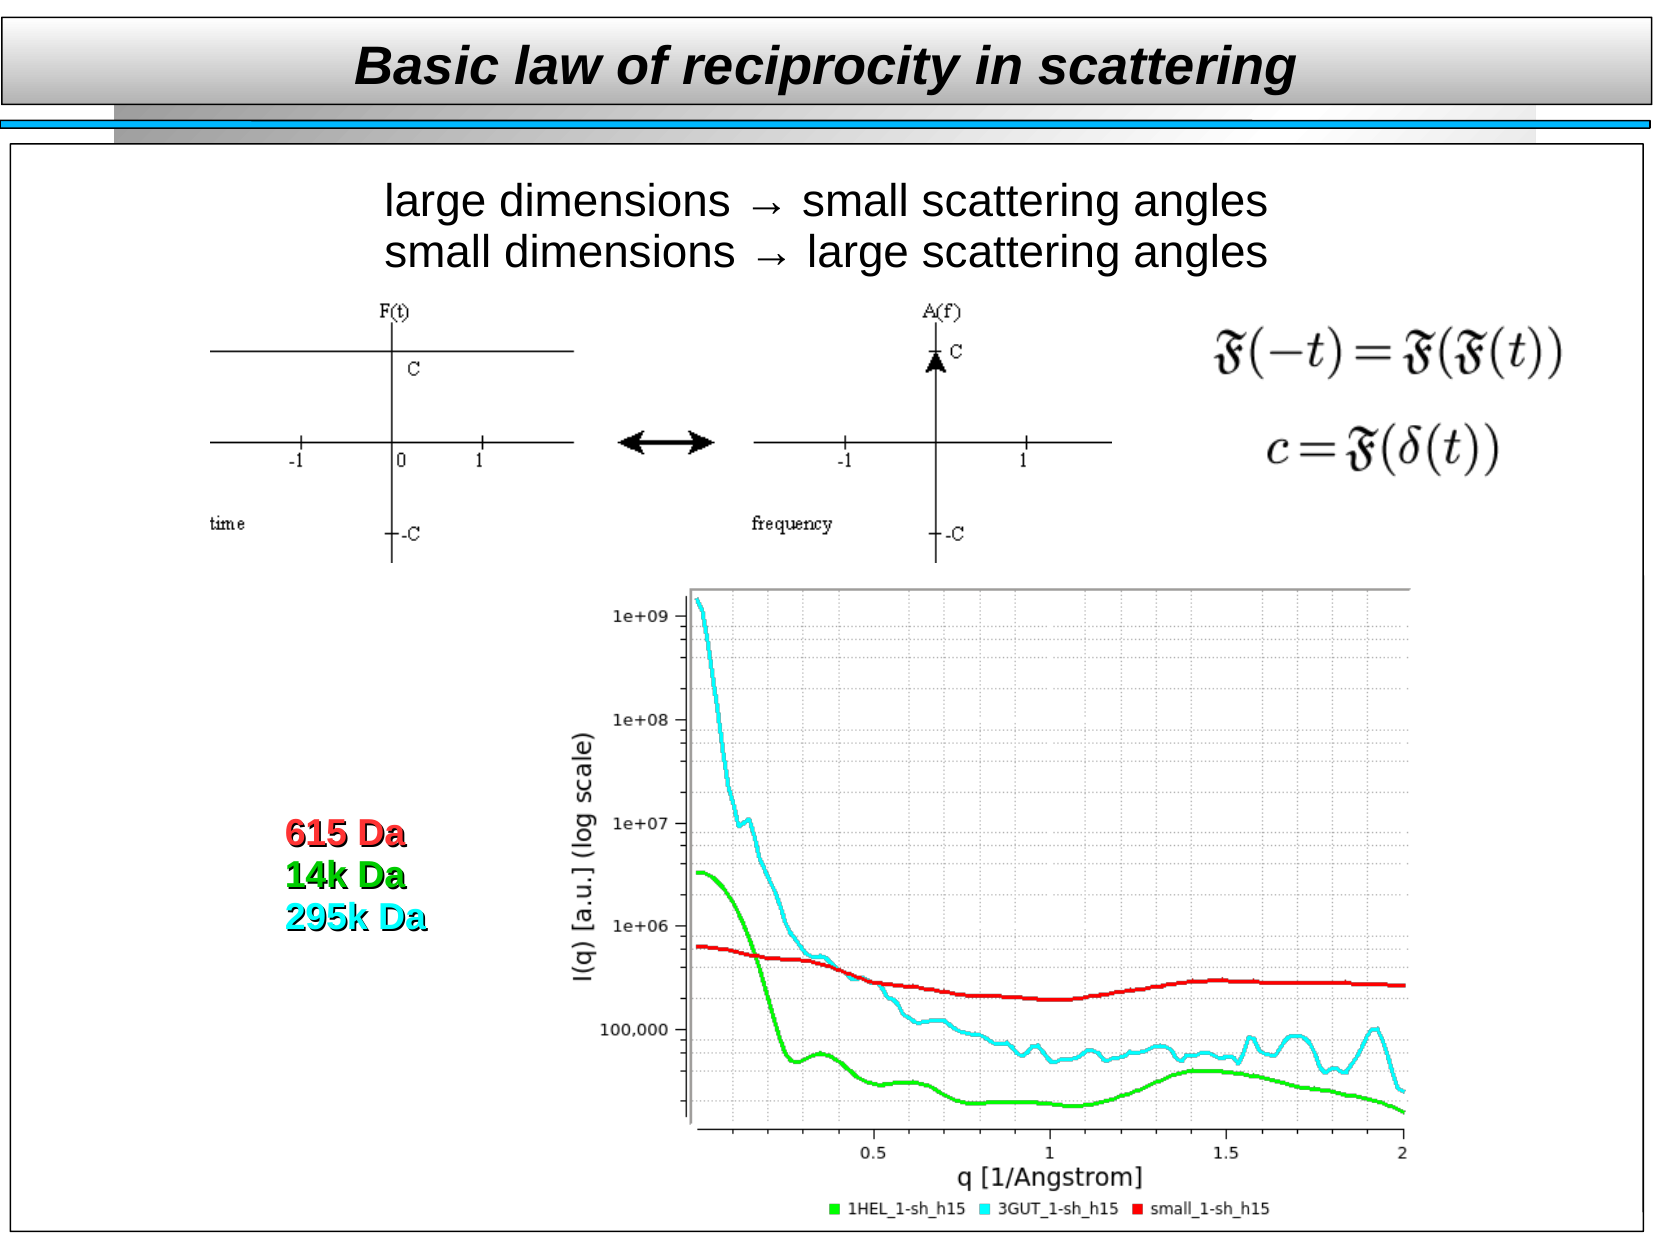

Basic law of reciprocity in scattering
large dimensions → small scattering angles
small dimensions → large scattering angles
615 Da
14k Da
295k Da